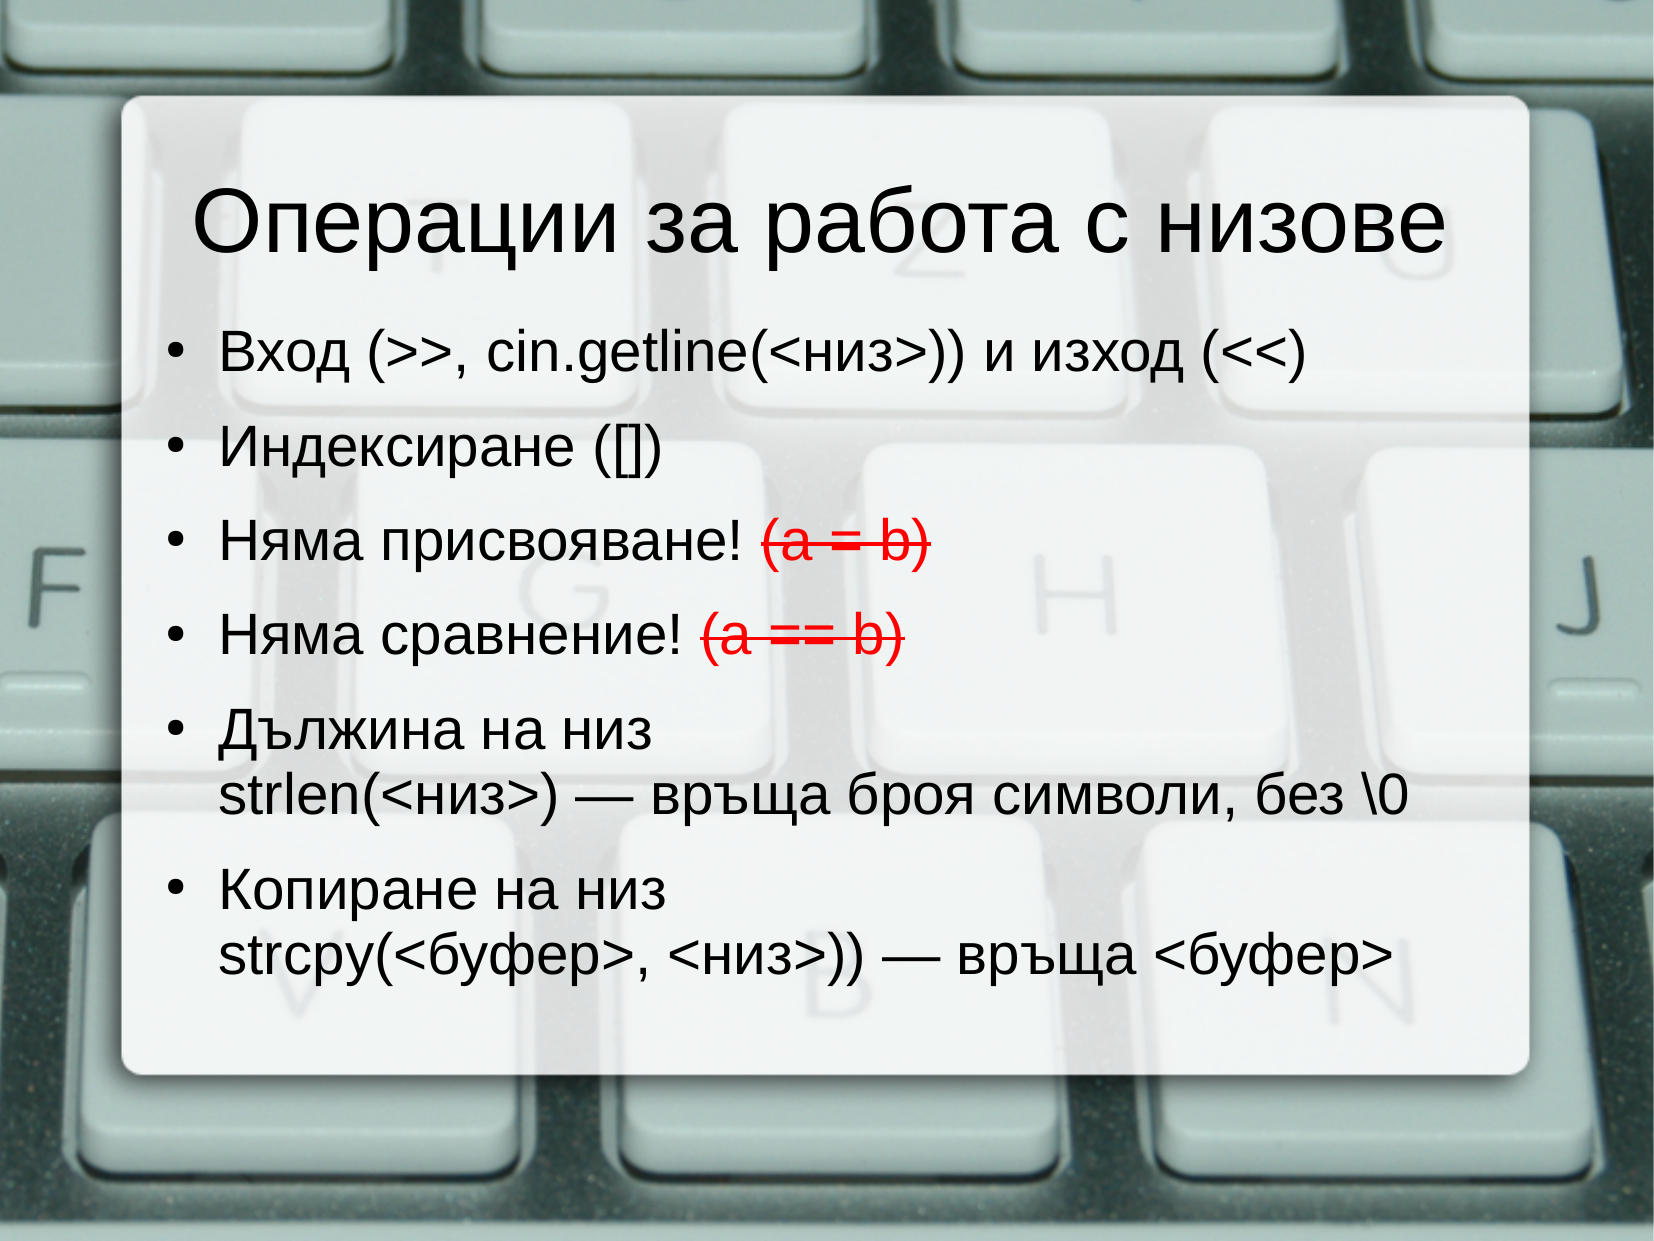

# Операции за работа с низове
Вход (>>, cin.getline(<низ>)) и изход (<<)
Индексиране ([])
Няма присвояване! (a = b)
Няма сравнение! (a == b)
Дължина на низ
strlen(<низ>) — връща броя символи, без \0
Копиране на низ
strcpy(<буфер>, <низ>)) — връща <буфер>